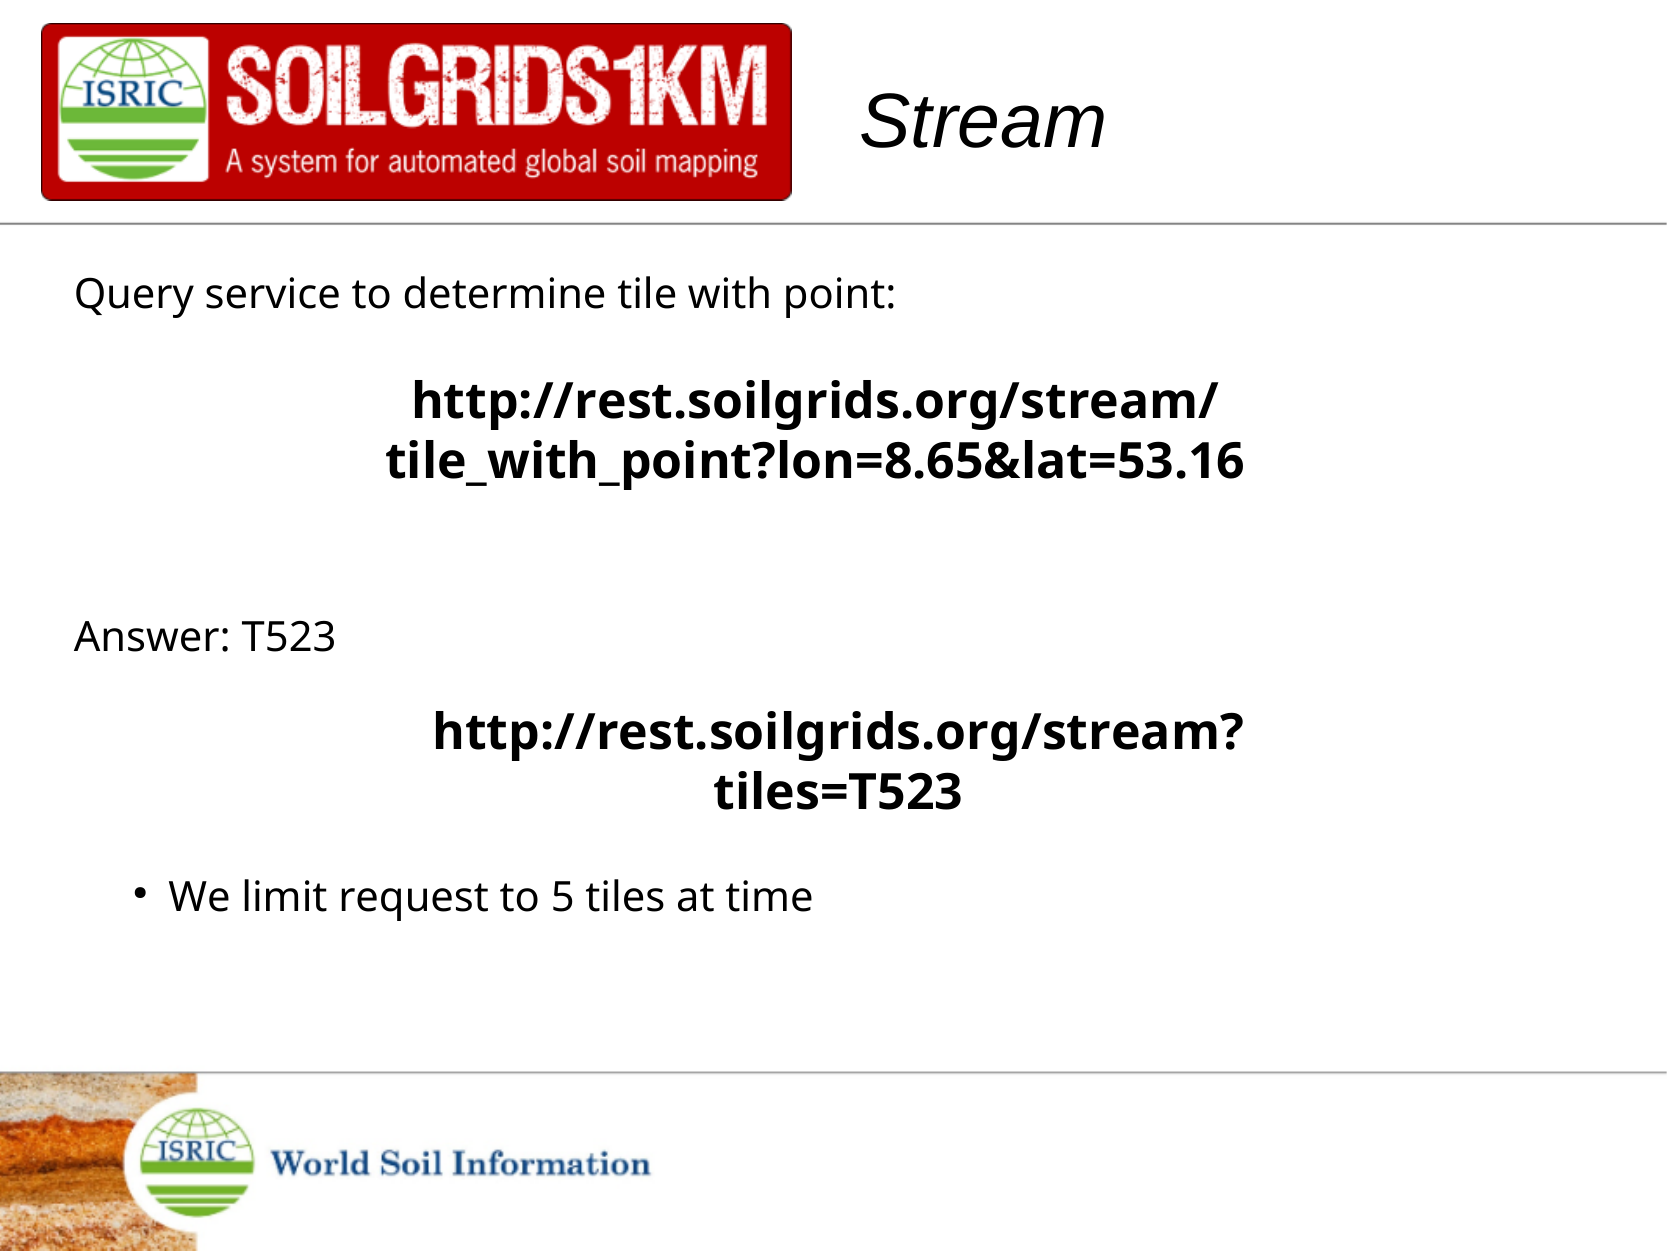

Stream
Query service to determine tile with point:
http://rest.soilgrids.org/stream/tile_with_point?lon=8.65&lat=53.16
Answer: T523
http://rest.soilgrids.org/stream?tiles=T523
We limit request to 5 tiles at time
#